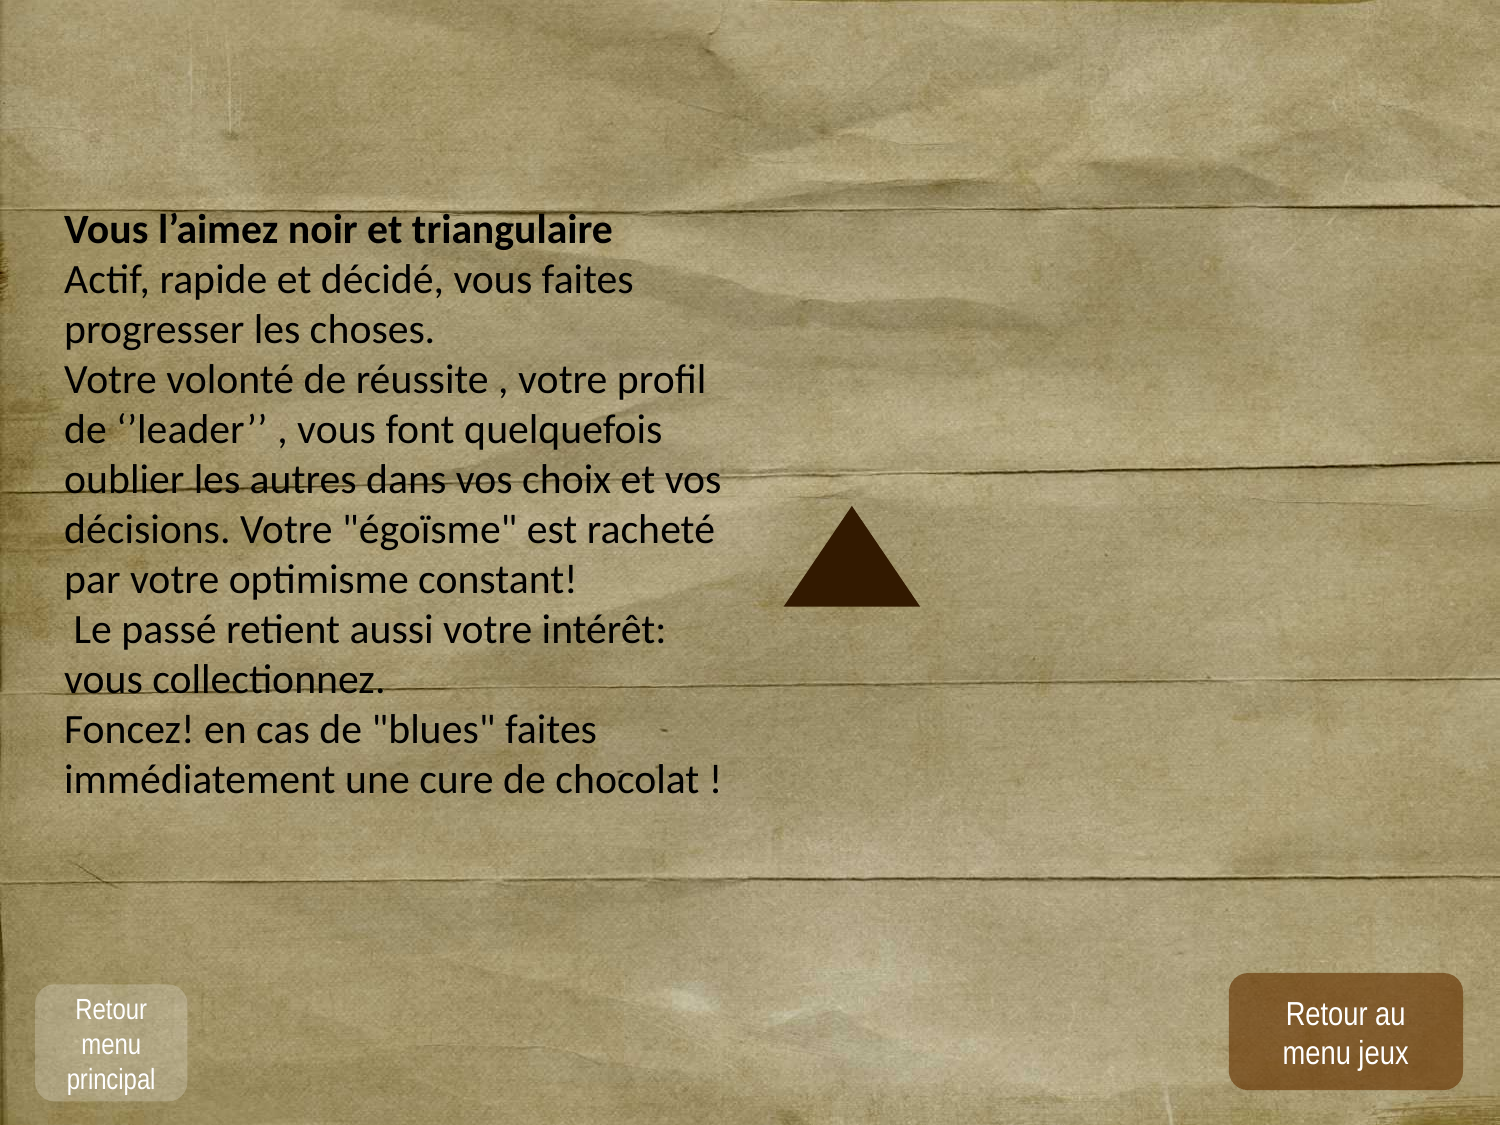

Vous l’aimez noir et triangulaire
Actif, rapide et décidé, vous faites progresser les choses.
Votre volonté de réussite , votre profil de ‘’leader’’ , vous font quelquefois oublier les autres dans vos choix et vos décisions. Votre "égoïsme" est racheté par votre optimisme constant!
 Le passé retient aussi votre intérêt: vous collectionnez.
Foncez! en cas de "blues" faites immédiatement une cure de chocolat !
Retour au menu jeux
Retour menu
principal